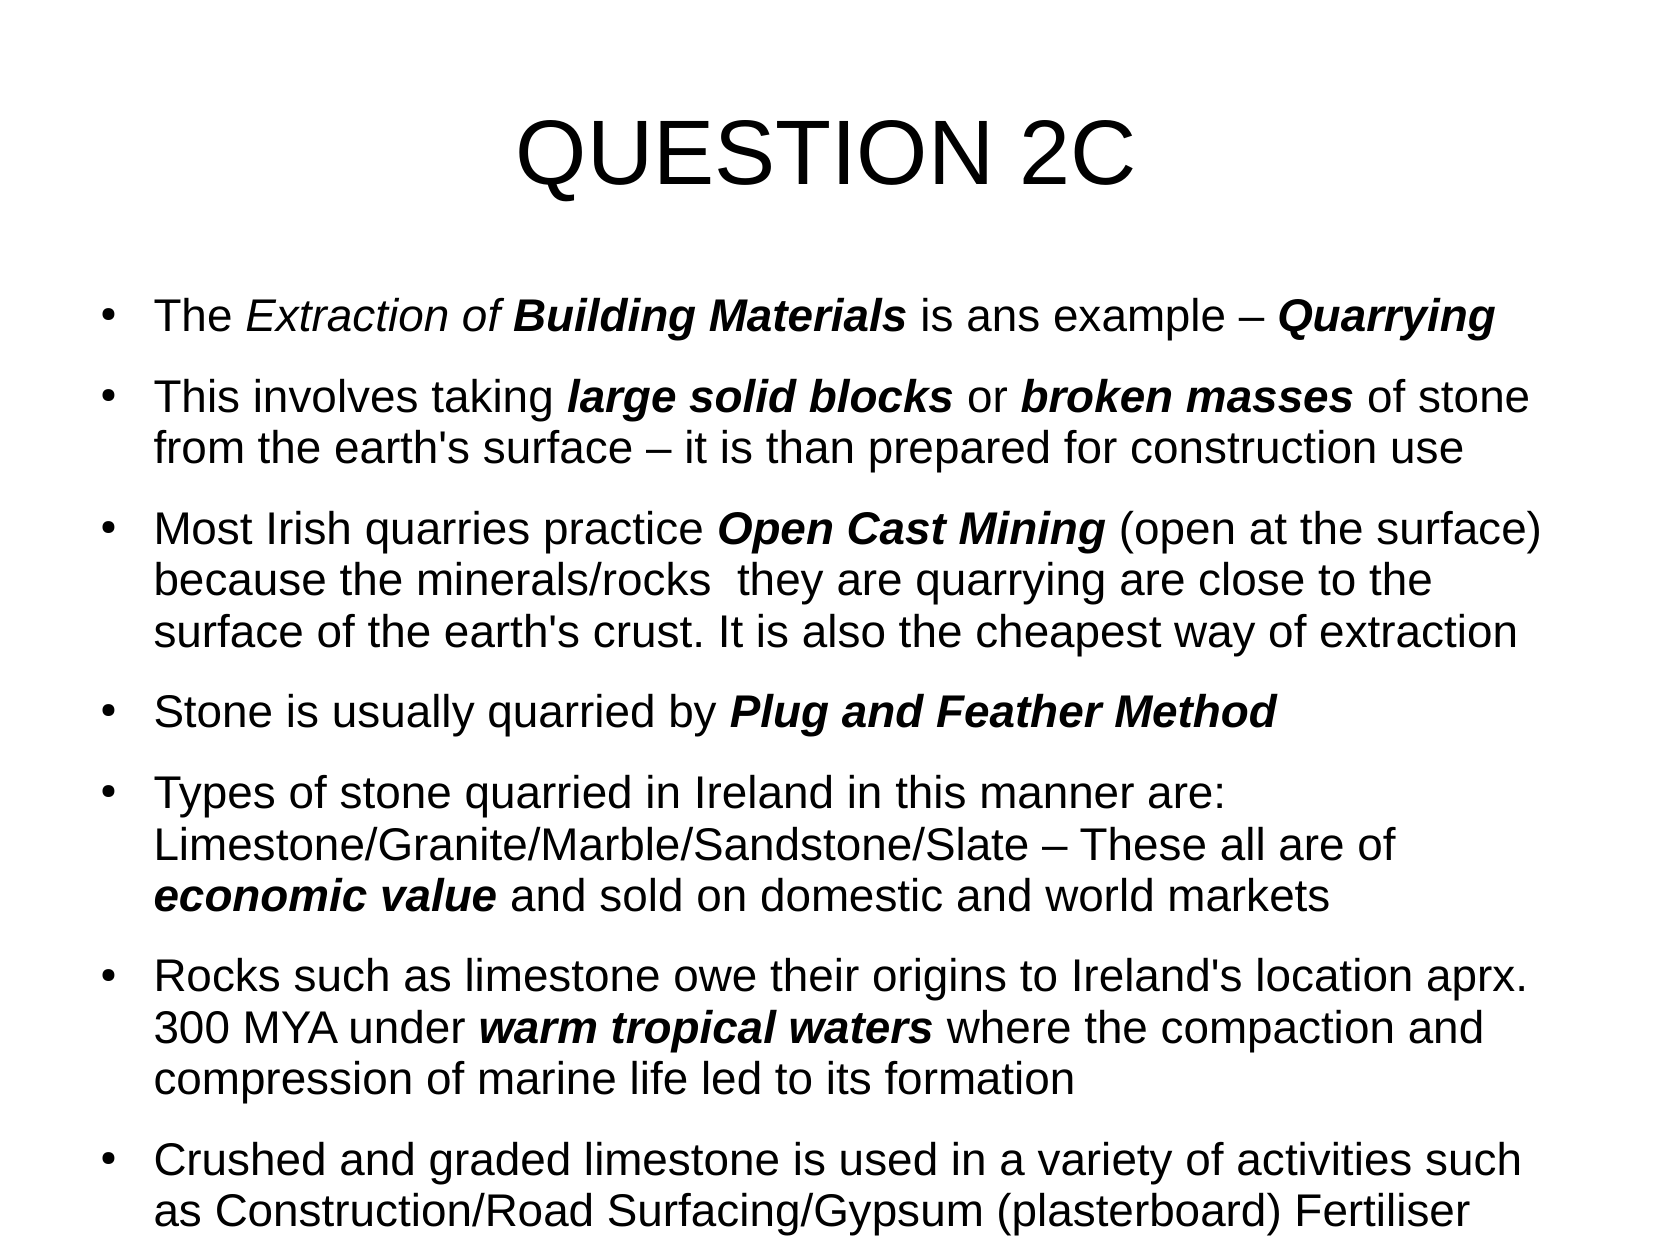

# QUESTION 2C
The Extraction of Building Materials is ans example – Quarrying
This involves taking large solid blocks or broken masses of stone from the earth's surface – it is than prepared for construction use
Most Irish quarries practice Open Cast Mining (open at the surface) because the minerals/rocks they are quarrying are close to the surface of the earth's crust. It is also the cheapest way of extraction
Stone is usually quarried by Plug and Feather Method
Types of stone quarried in Ireland in this manner are: Limestone/Granite/Marble/Sandstone/Slate – These all are of economic value and sold on domestic and world markets
Rocks such as limestone owe their origins to Ireland's location aprx. 300 MYA under warm tropical waters where the compaction and compression of marine life led to its formation
Crushed and graded limestone is used in a variety of activities such as Construction/Road Surfacing/Gypsum (plasterboard) Fertiliser